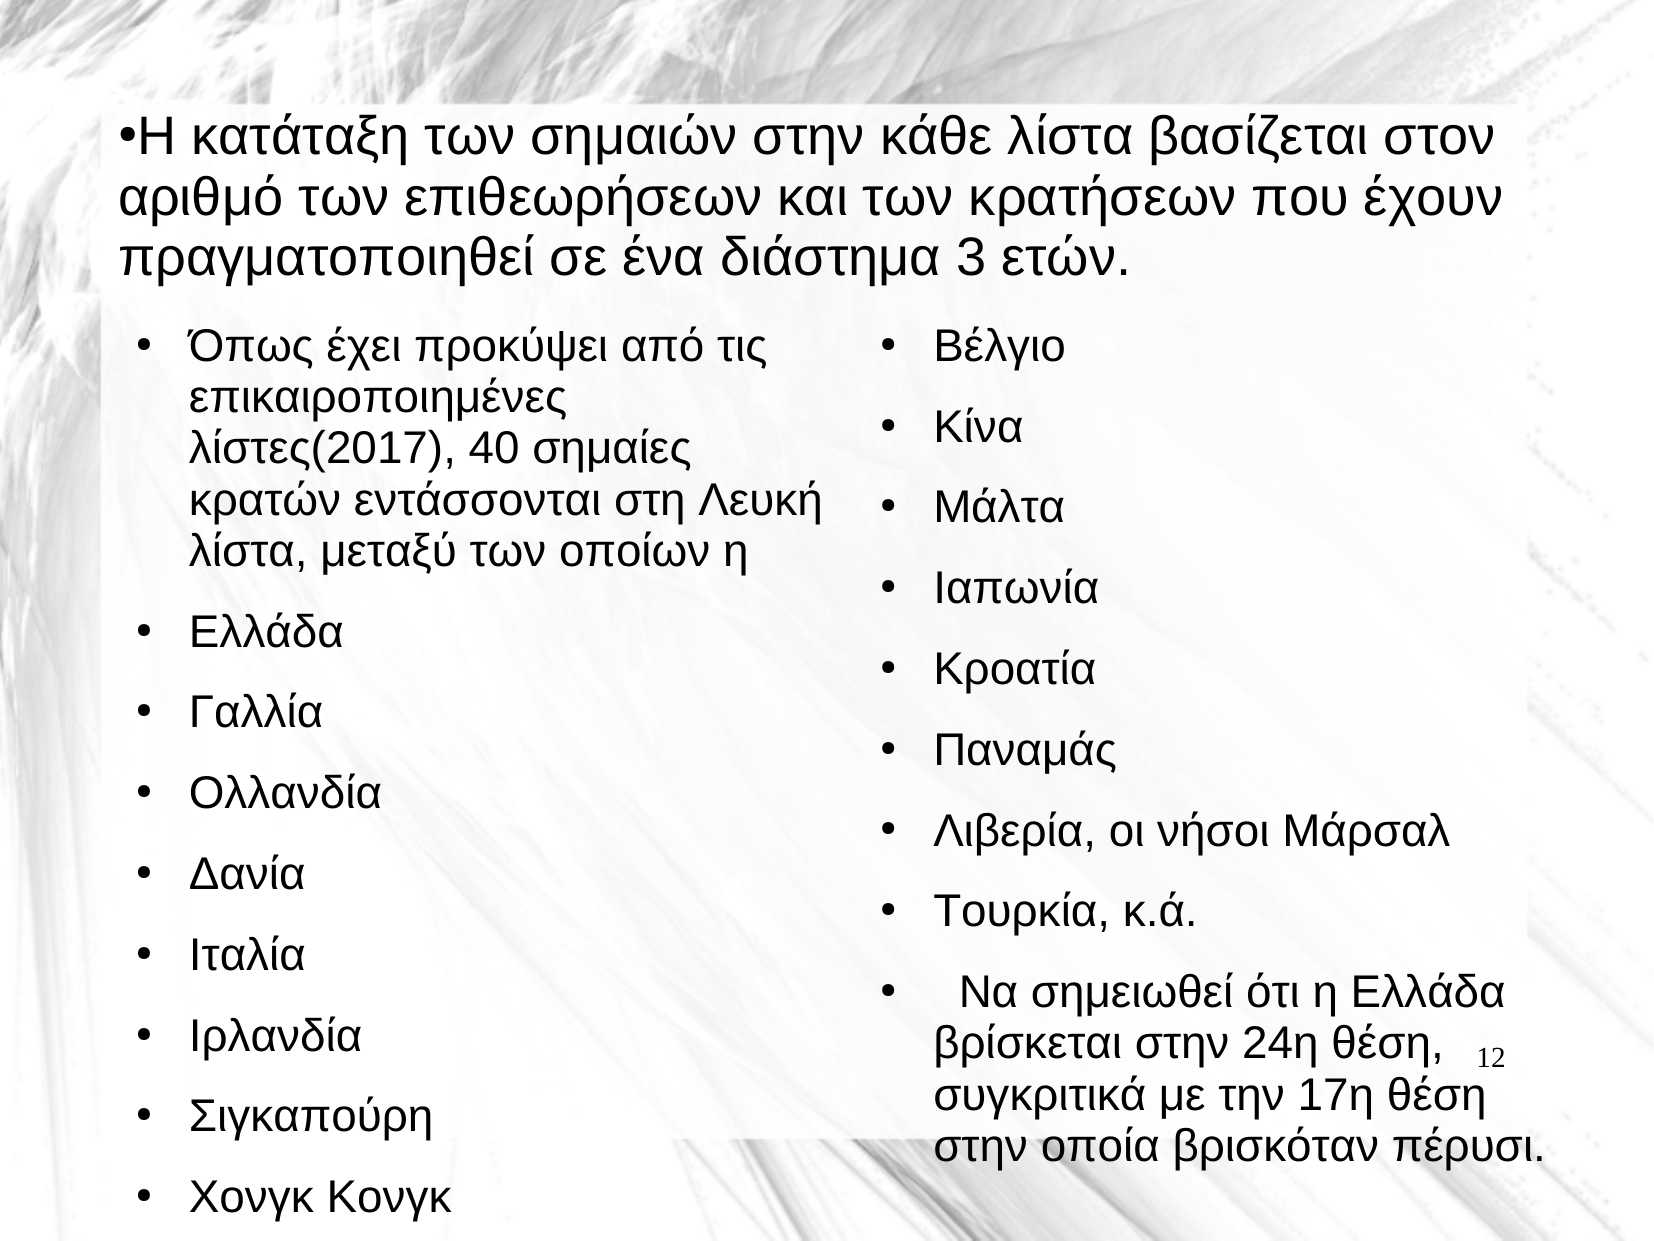

Η κατάταξη των σημαιών στην κάθε λίστα βασίζεται στον αριθμό των επιθεωρήσεων και των κρατήσεων που έχουν πραγματοποιηθεί σε ένα διάστημα 3 ετών.
# Όπως έχει προκύψει από τις επικαιροποιημένες λίστες(2017), 40 σημαίες κρατών εντάσσονται στη Λευκή λίστα, μεταξύ των οποίων η
Ελλάδα
Γαλλία
Ολλανδία
Δανία
Ιταλία
Ιρλανδία
Σιγκαπούρη
Χονγκ Κονγκ
Βέλγιο
Κίνα
Μάλτα
Ιαπωνία
Κροατία
Παναμάς
Λιβερία, οι νήσοι Μάρσαλ
Τουρκία, κ.ά.
 Να σημειωθεί ότι η Ελλάδα βρίσκεται στην 24η θέση, συγκριτικά με την 17η θέση στην οποία βρισκόταν πέρυσι.
12